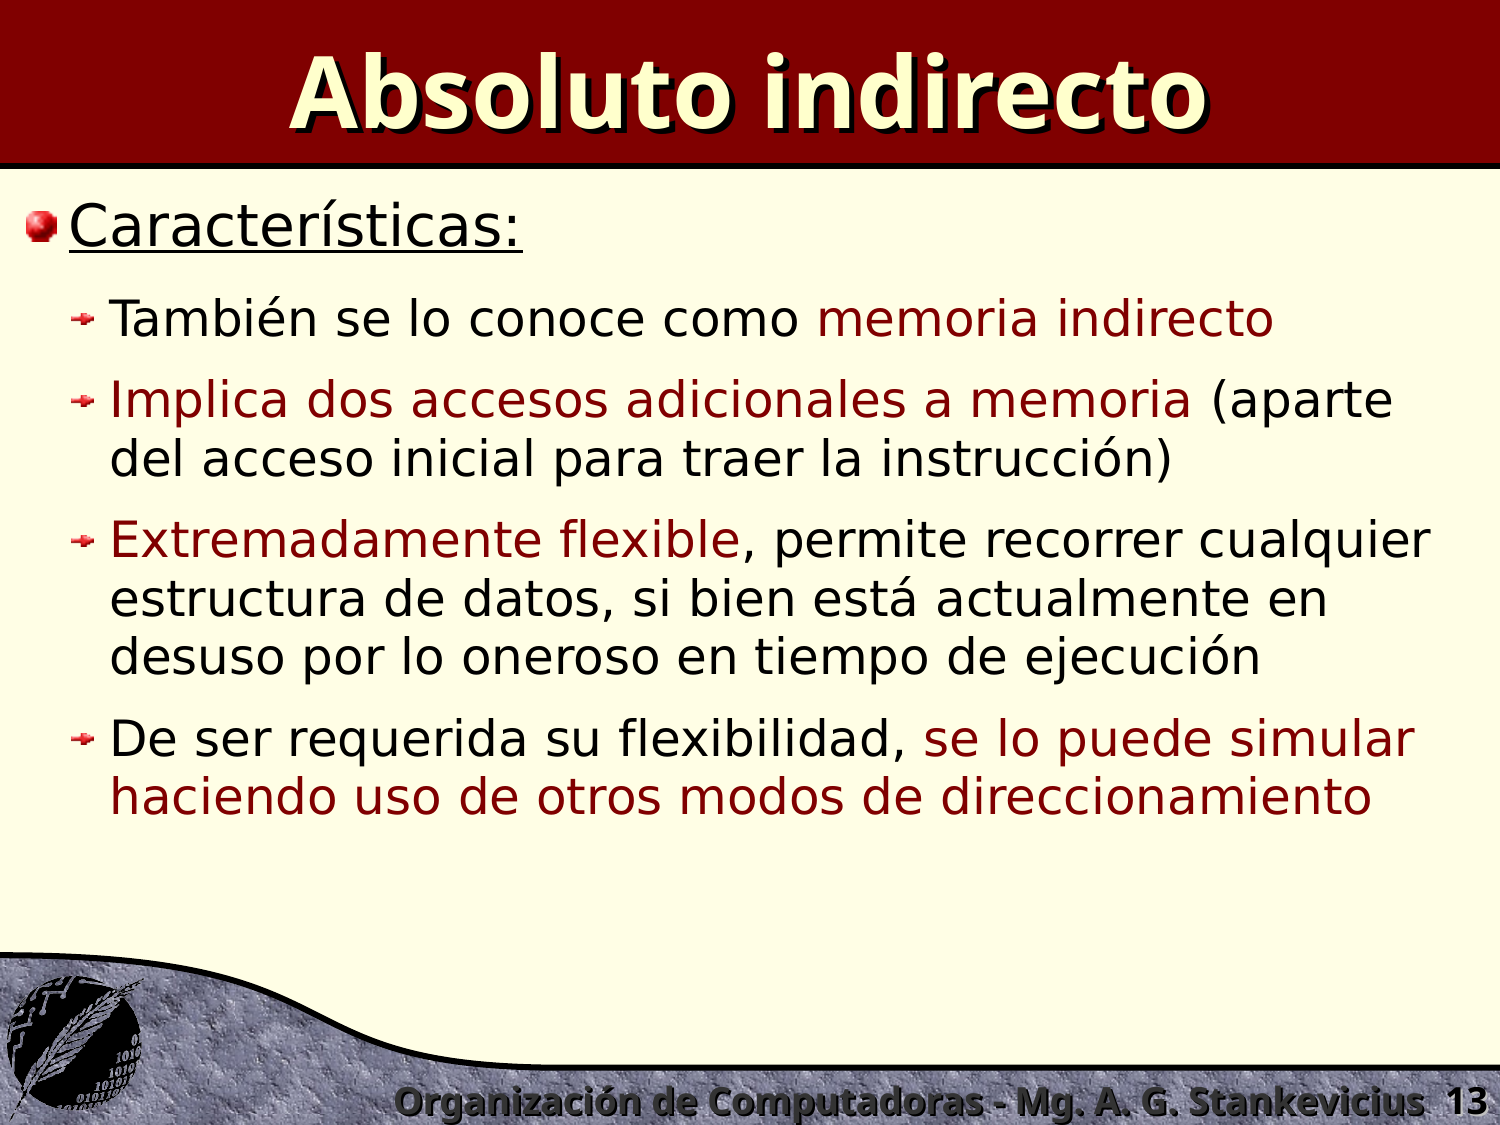

# Absoluto indirecto
Características:
También se lo conoce como memoria indirecto
Implica dos accesos adicionales a memoria (aparte
del acceso inicial para traer la instrucción)
Extremadamente flexible, permite recorrer cualquier estructura de datos, si bien está actualmente en desuso por lo oneroso en tiempo de ejecución
De ser requerida su flexibilidad, se lo puede simular haciendo uso de otros modos de direccionamiento
13